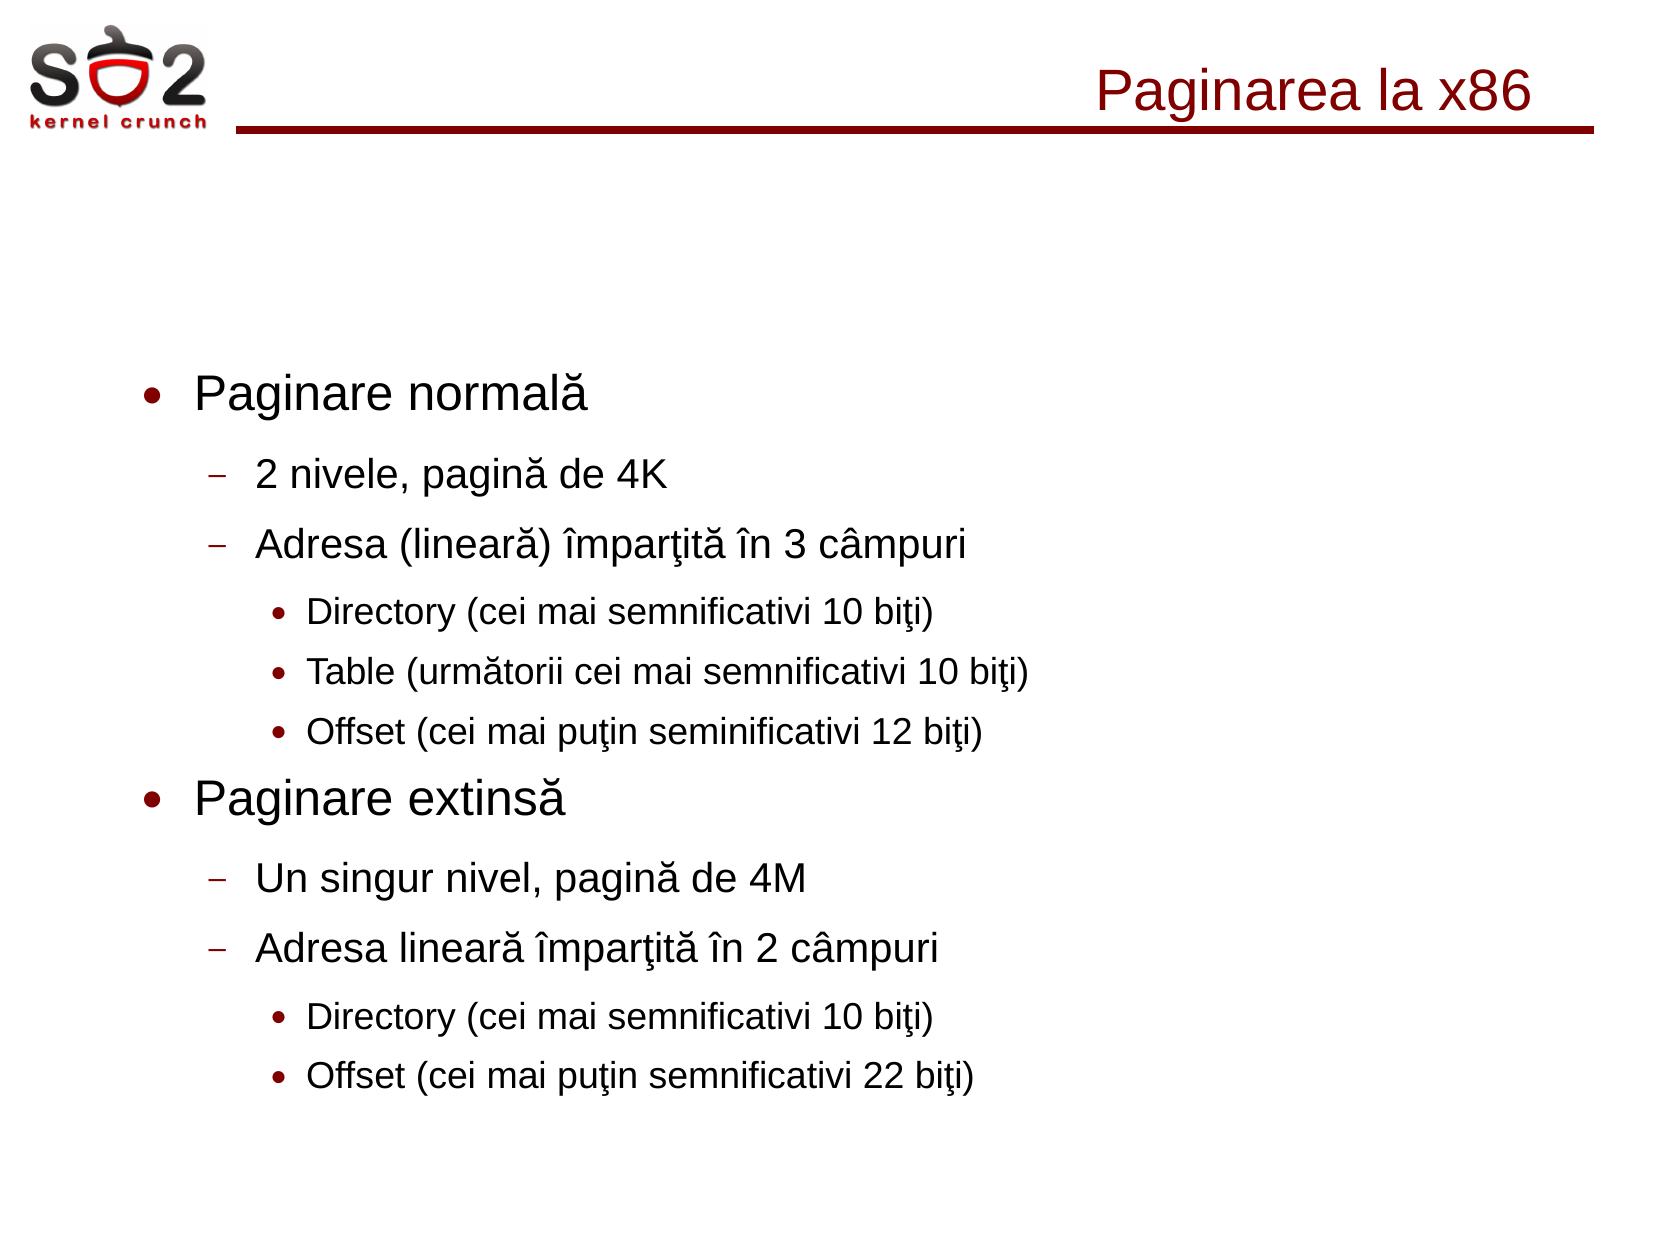

# Paginarea la x86
Paginare normală
2 nivele, pagină de 4K
Adresa (lineară) împarţită în 3 câmpuri
Directory (cei mai semnificativi 10 biţi)
Table (următorii cei mai semnificativi 10 biţi)
Offset (cei mai puţin seminificativi 12 biţi)
Paginare extinsă
Un singur nivel, pagină de 4M
Adresa lineară împarţită în 2 câmpuri
Directory (cei mai semnificativi 10 biţi)
Offset (cei mai puţin semnificativi 22 biţi)